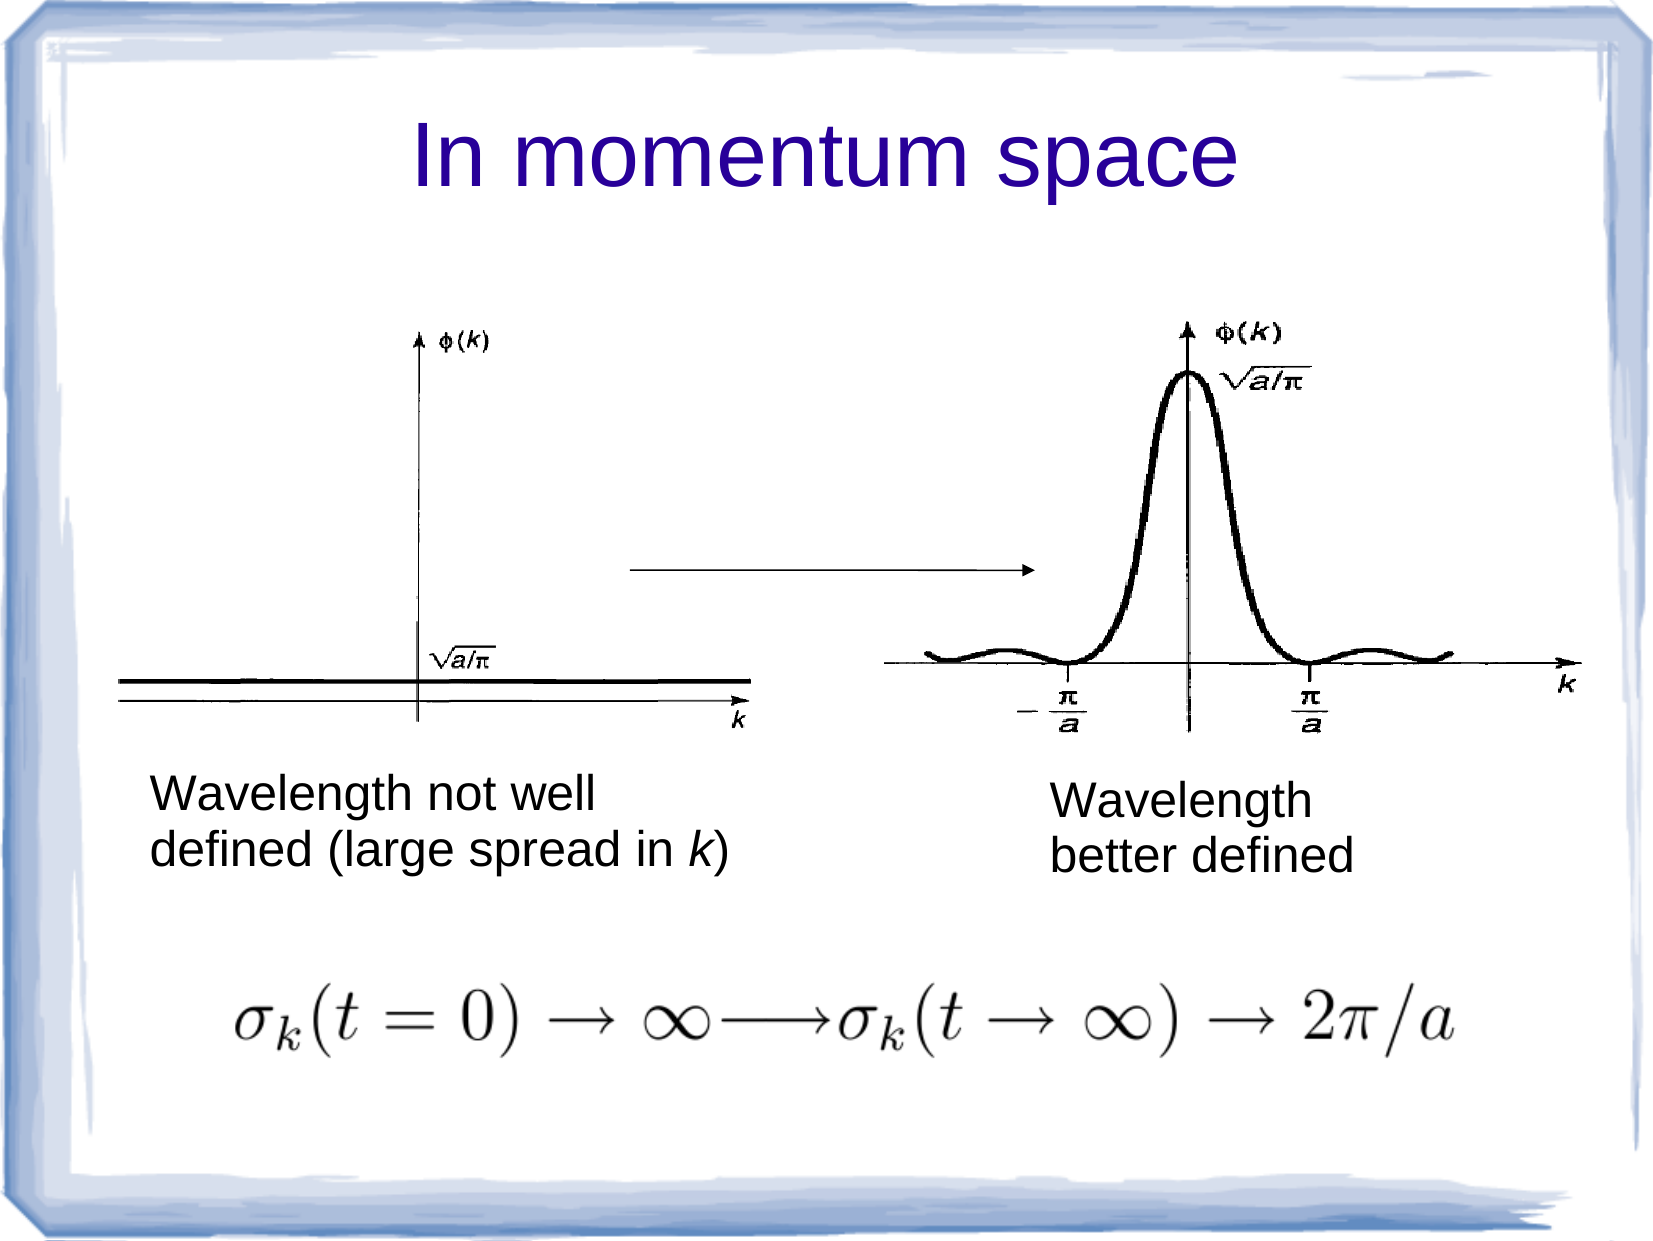

# In momentum space
Wavelength not well defined (large spread in k)
Wavelength better defined